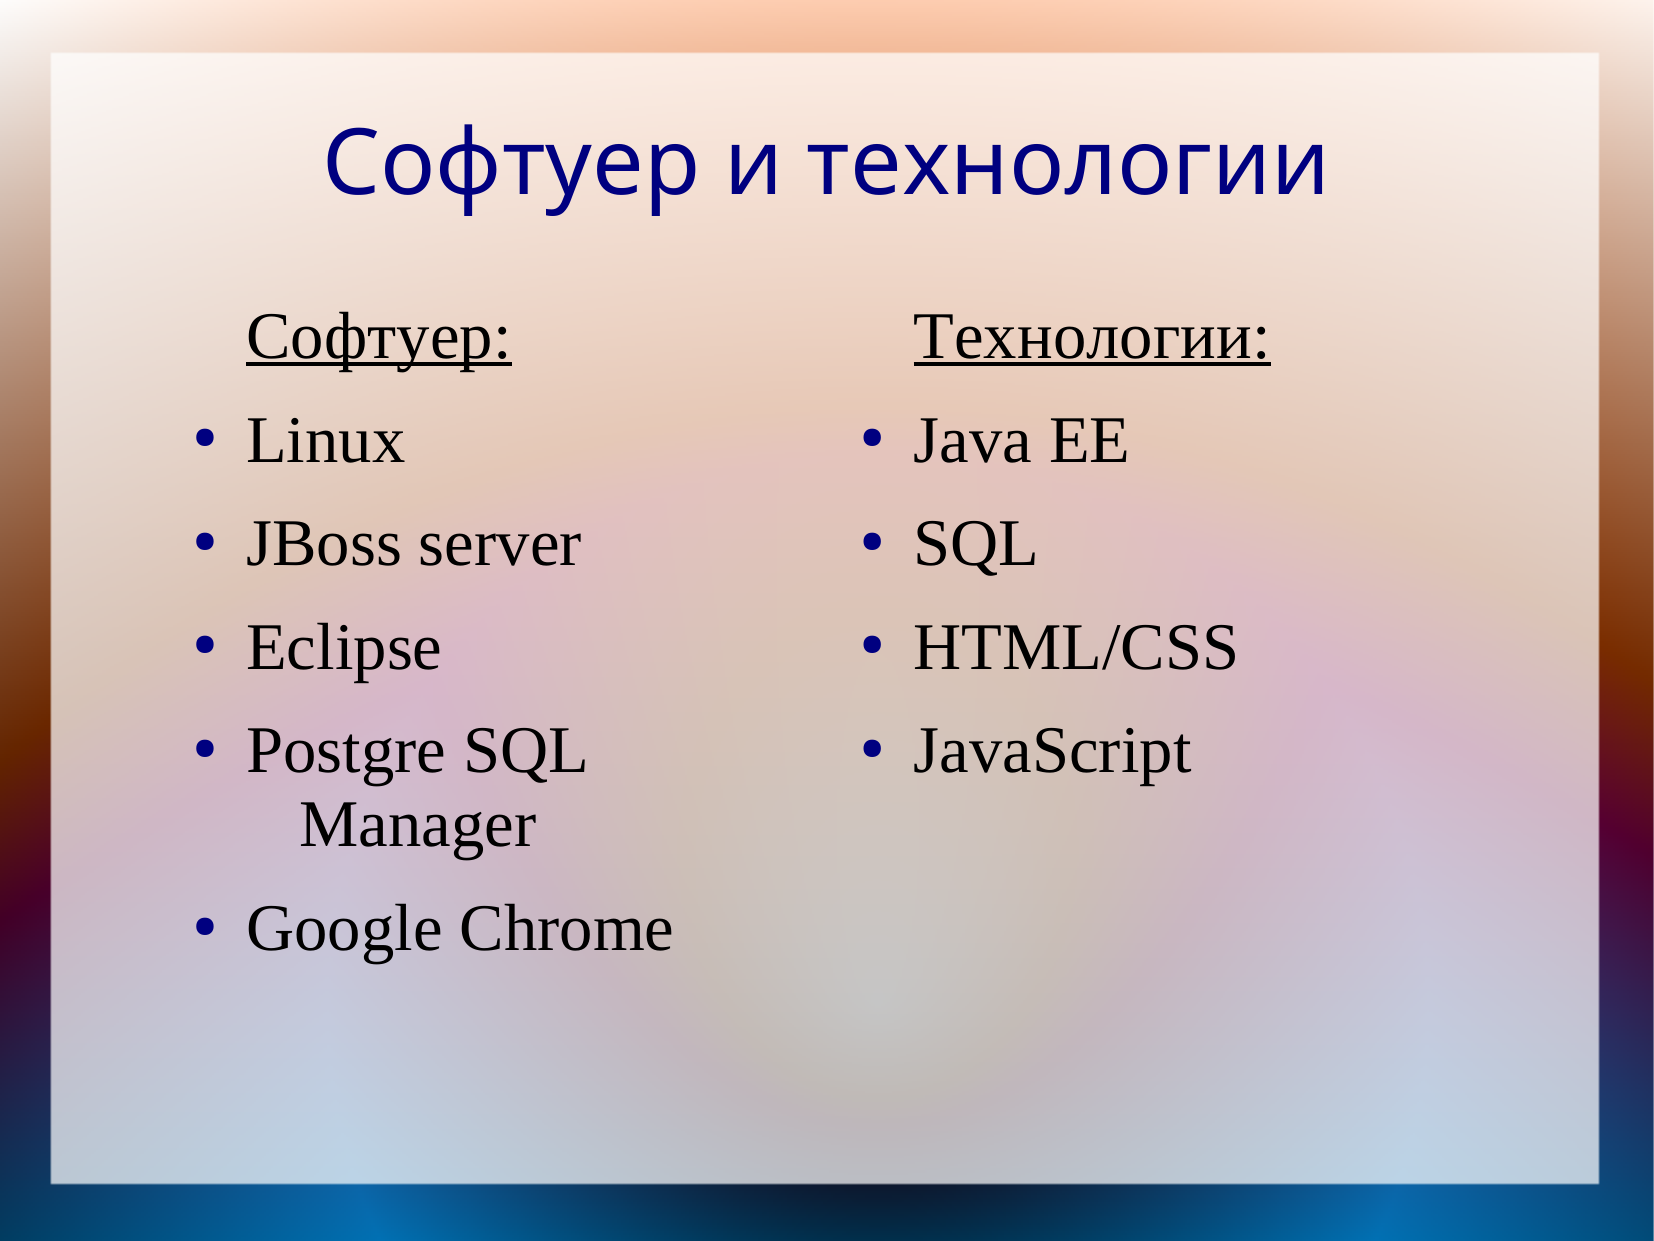

# Софтуер и технологии
Софтуер:
Linux
JBoss server
Eclipse
Postgre SQL Manager
Google Chrome
Технологии:
Java EE
SQL
HTML/CSS
JavaScript